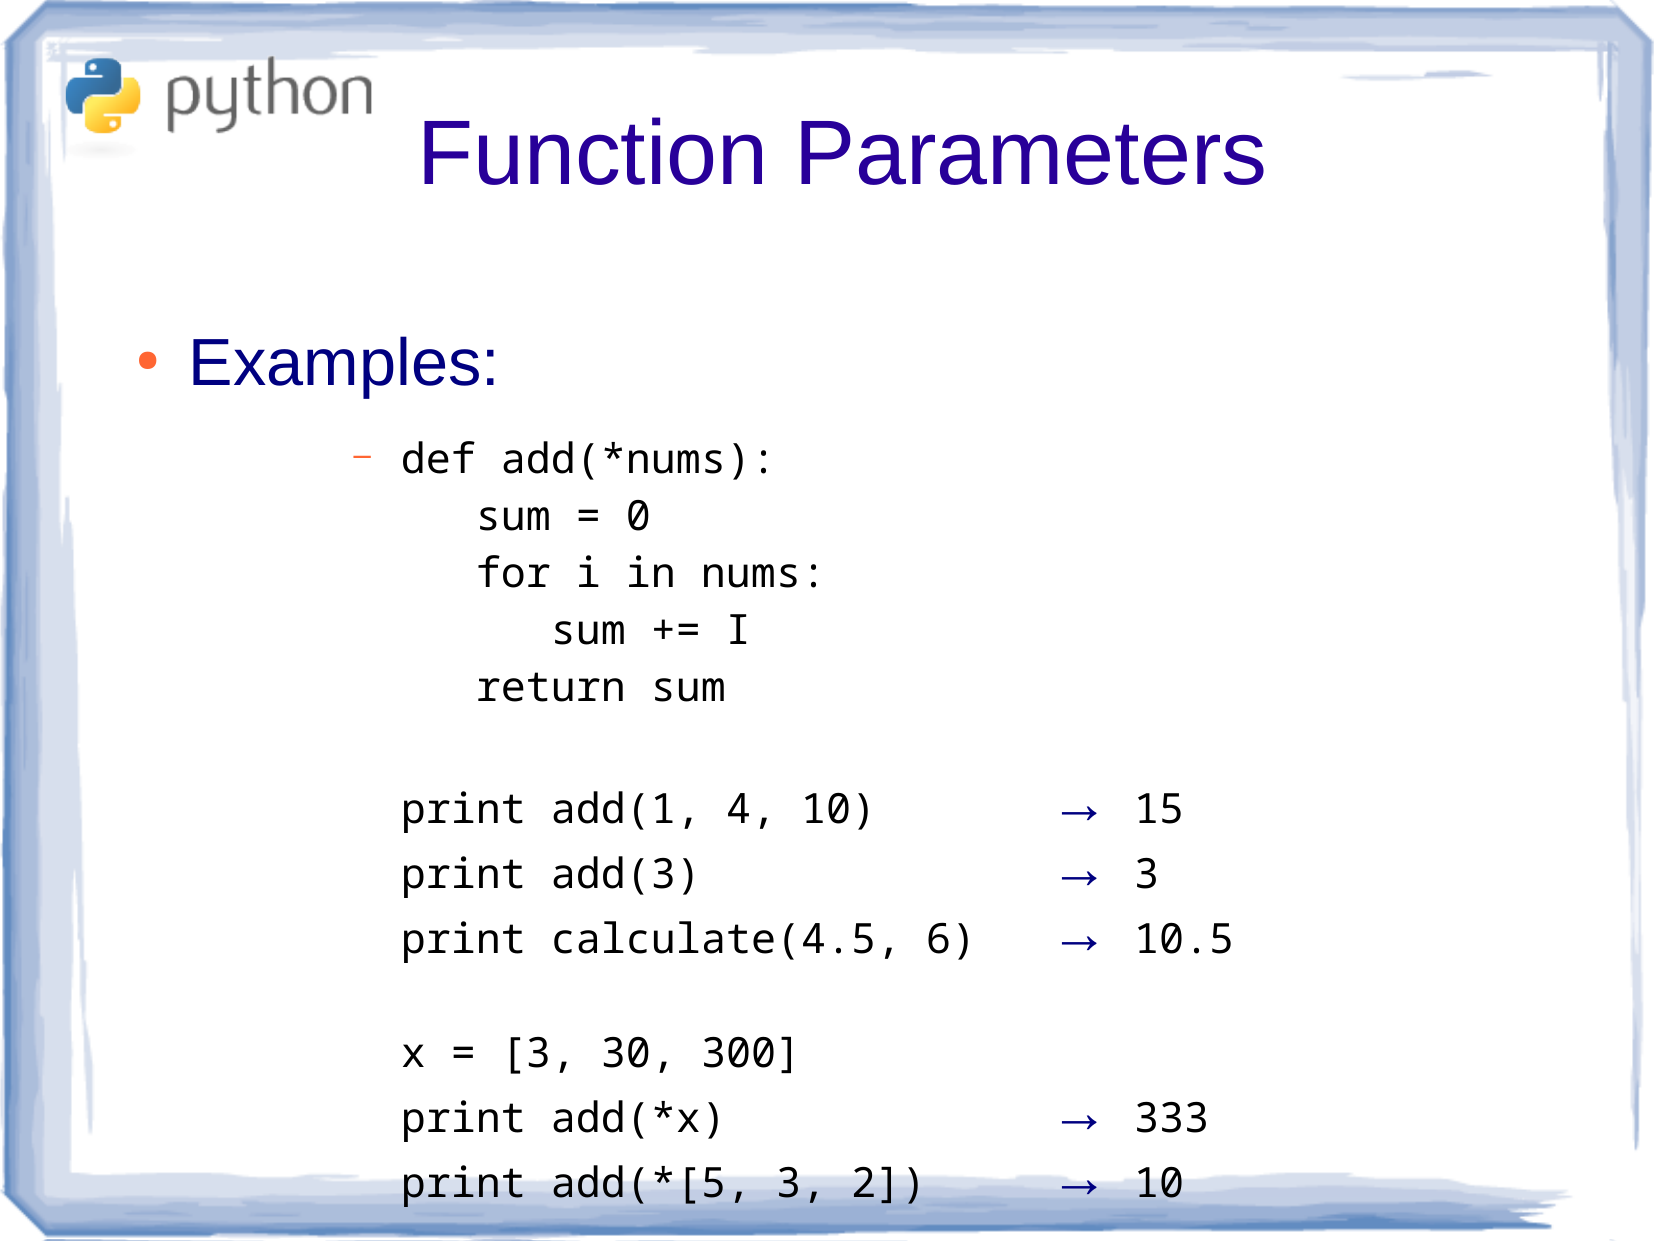

# Function Parameters
Examples:
def add(*nums):
	sum = 0
	for i in nums:
		sum += I
	return sum
print add(1, 4, 10) → 15
print add(3) → 3
print calculate(4.5, 6) → 10.5
x = [3, 30, 300]
print add(*x) → 333
print add(*[5, 3, 2]) → 10